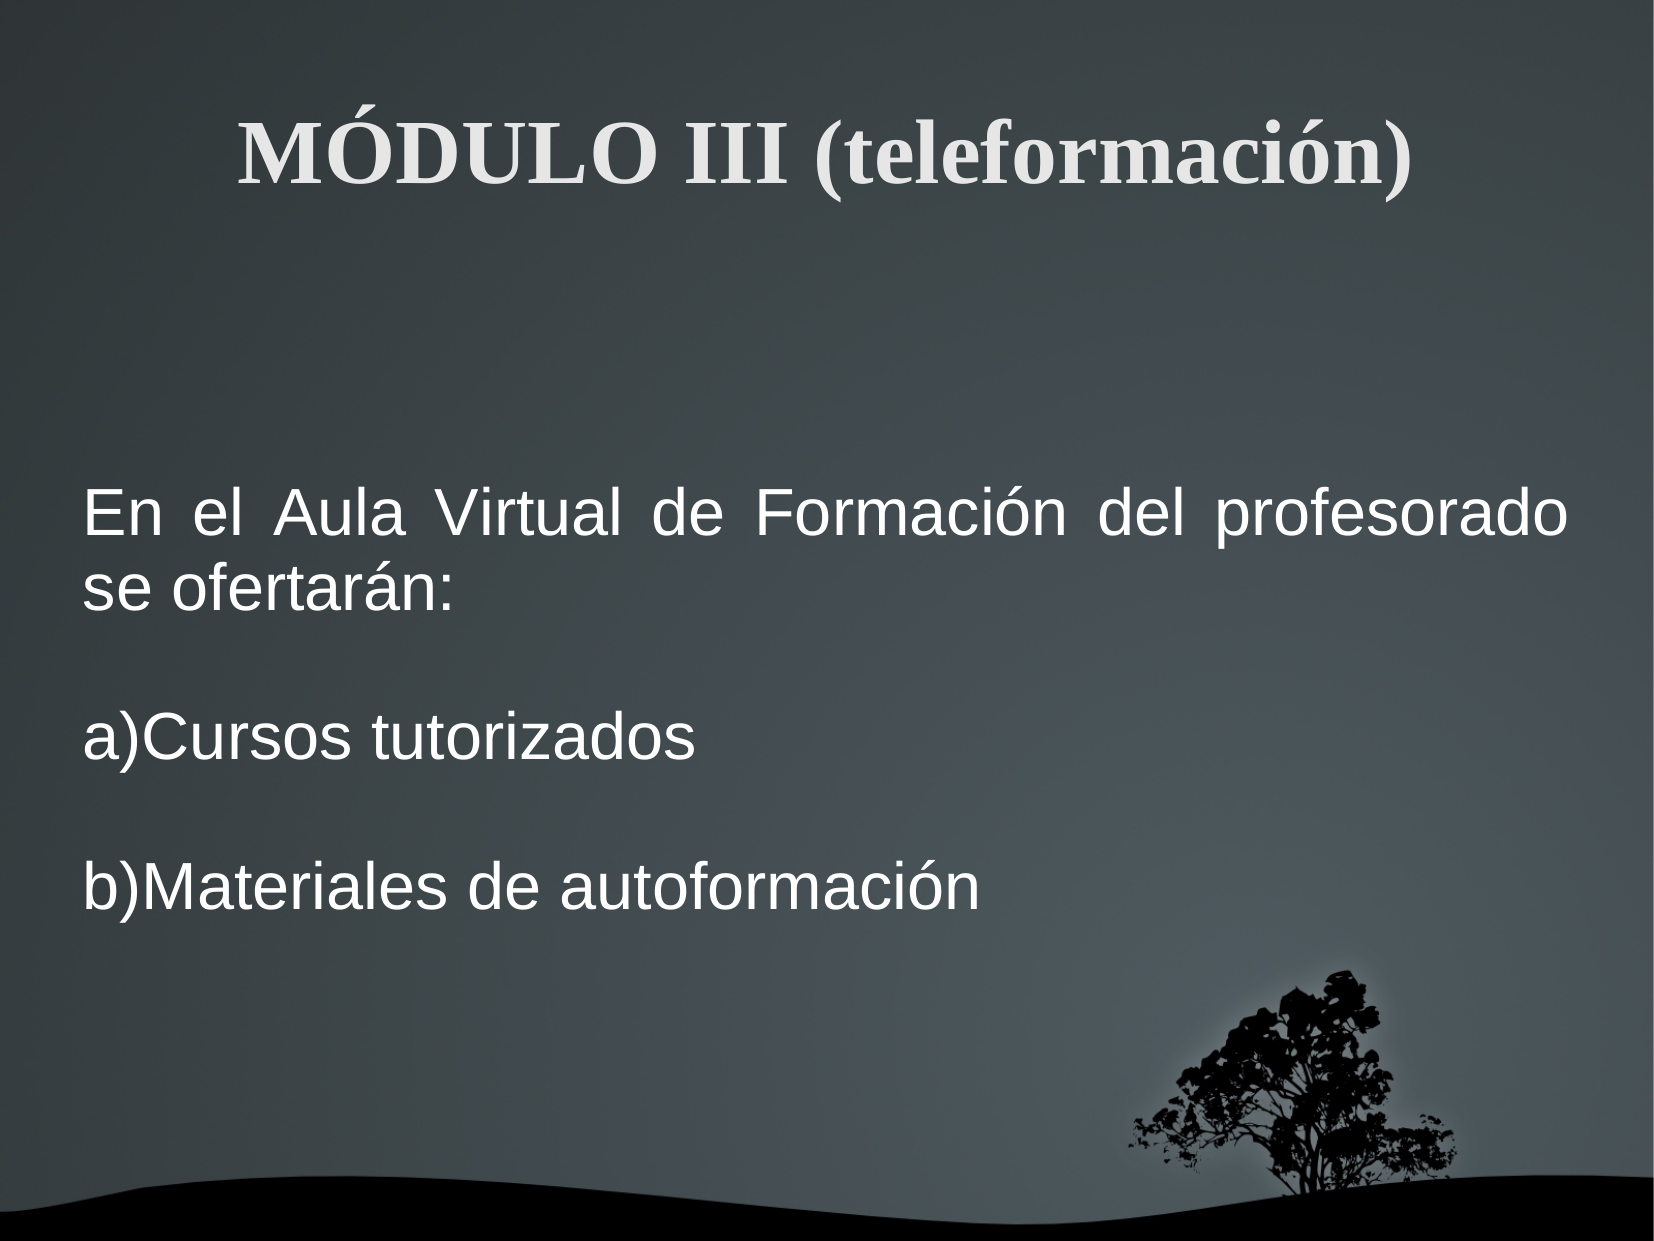

# MÓDULO III (teleformación)
En el Aula Virtual de Formación del profesorado se ofertarán:
Cursos tutorizados
Materiales de autoformación